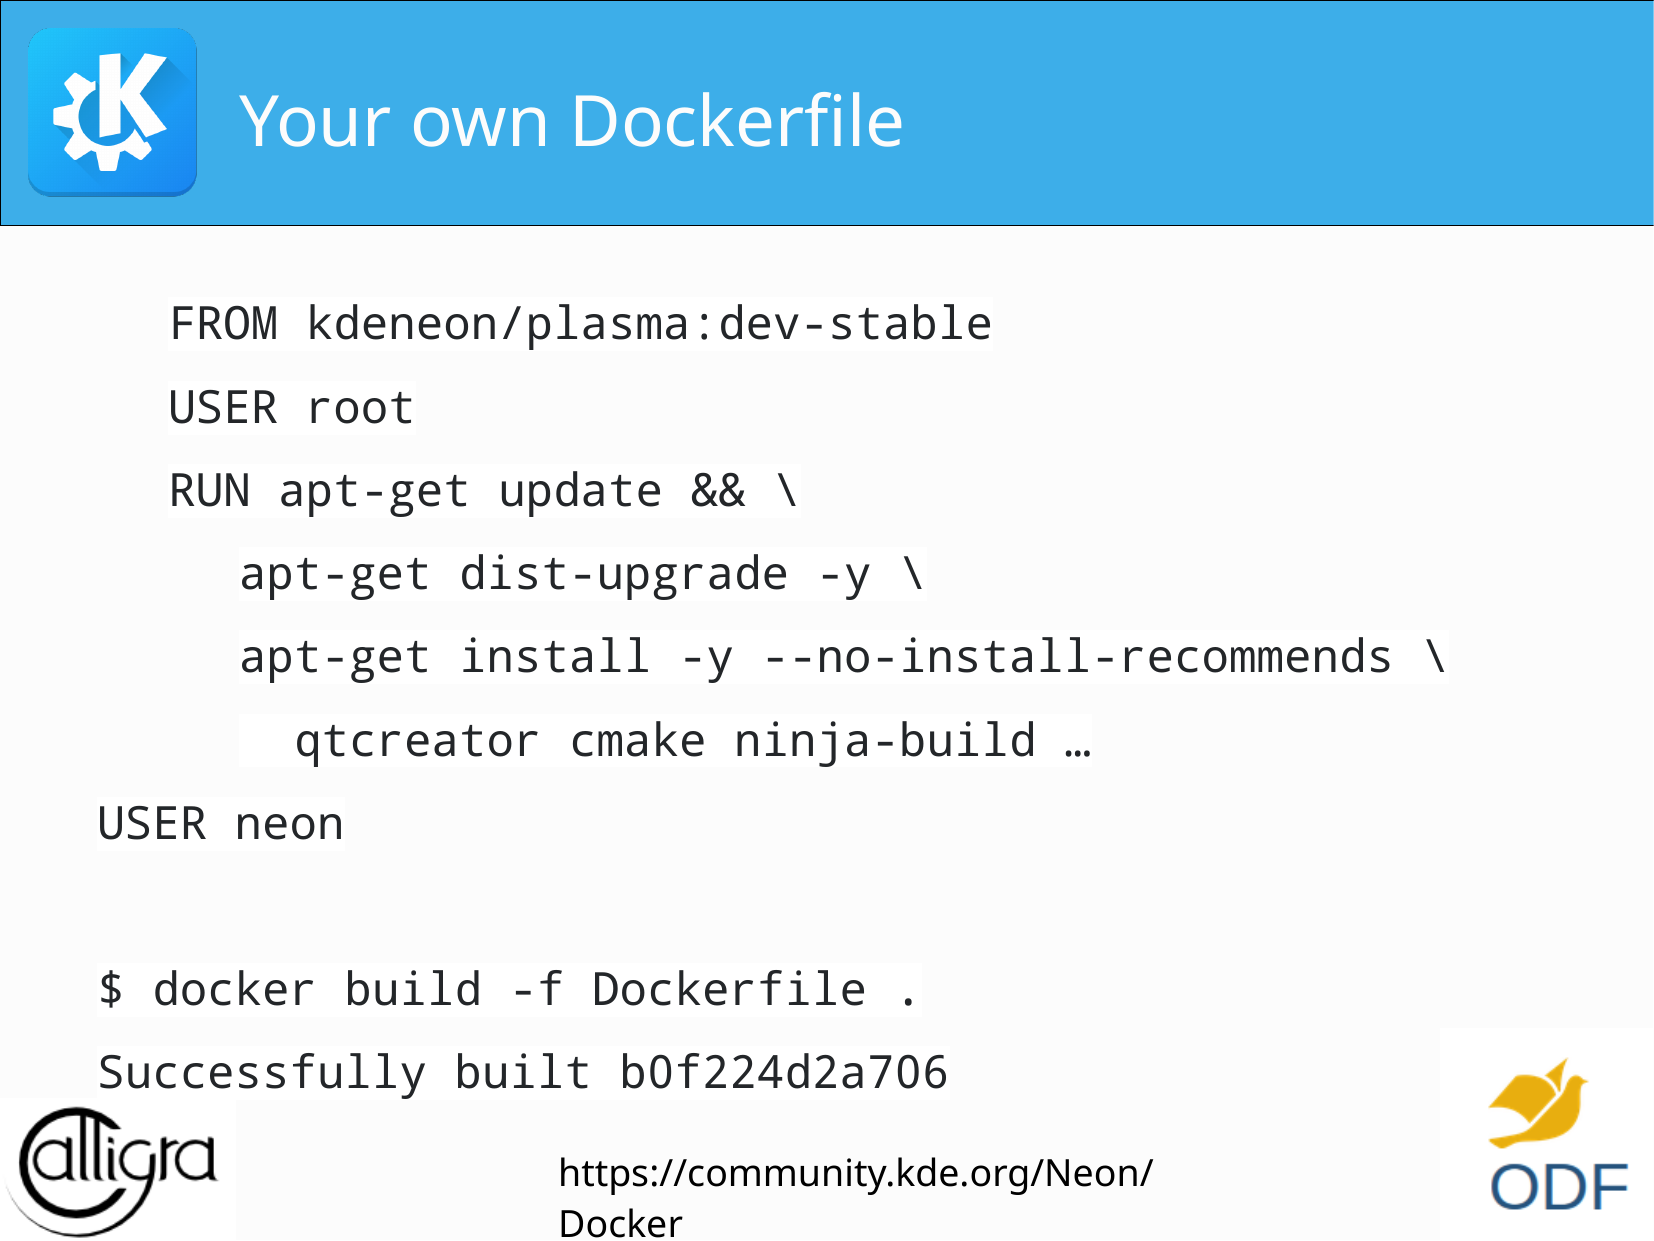

Your own Dockerfile
FROM kdeneon/plasma:dev-stable
USER root
RUN apt-get update && \
apt-get dist-upgrade -y \
apt-get install -y --no-install-recommends \
 qtcreator cmake ninja-build …
USER neon
$ docker build -f Dockerfile .
Successfully built b0f224d2a706
https://community.kde.org/Neon/Docker